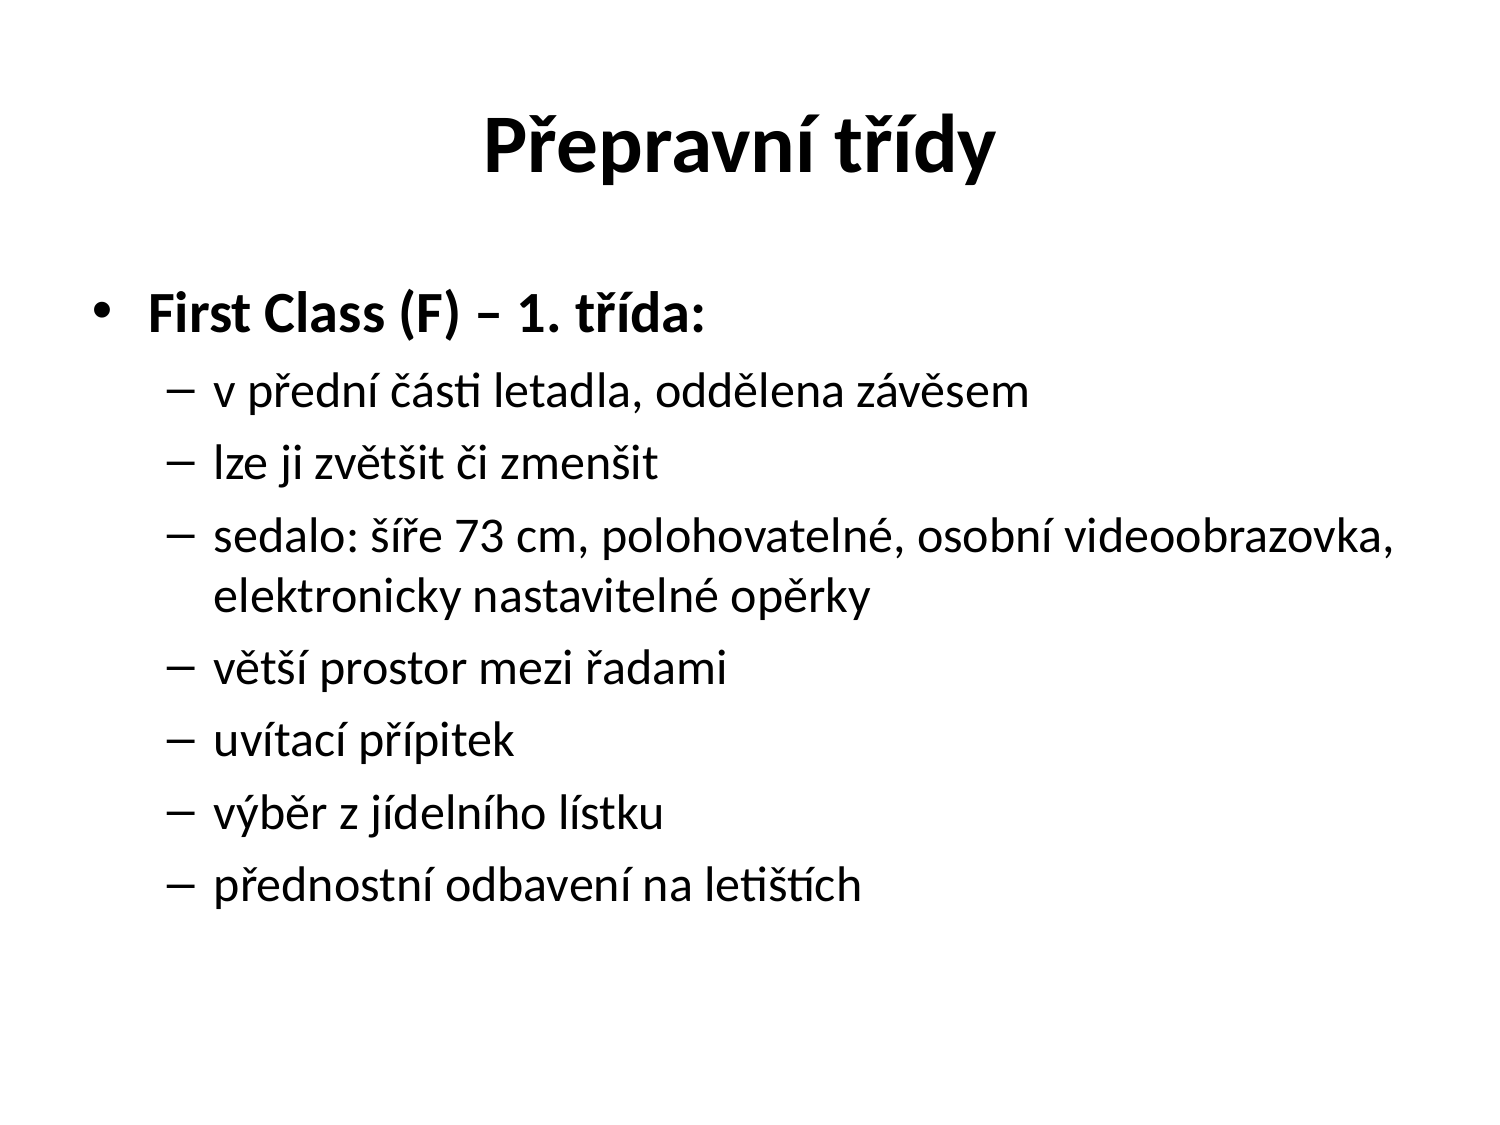

# Přepravní třídy
First Class (F) – 1. třída:
v přední části letadla, oddělena závěsem
lze ji zvětšit či zmenšit
sedalo: šíře 73 cm, polohovatelné, osobní videoobrazovka, elektronicky nastavitelné opěrky
větší prostor mezi řadami
uvítací přípitek
výběr z jídelního lístku
přednostní odbavení na letištích